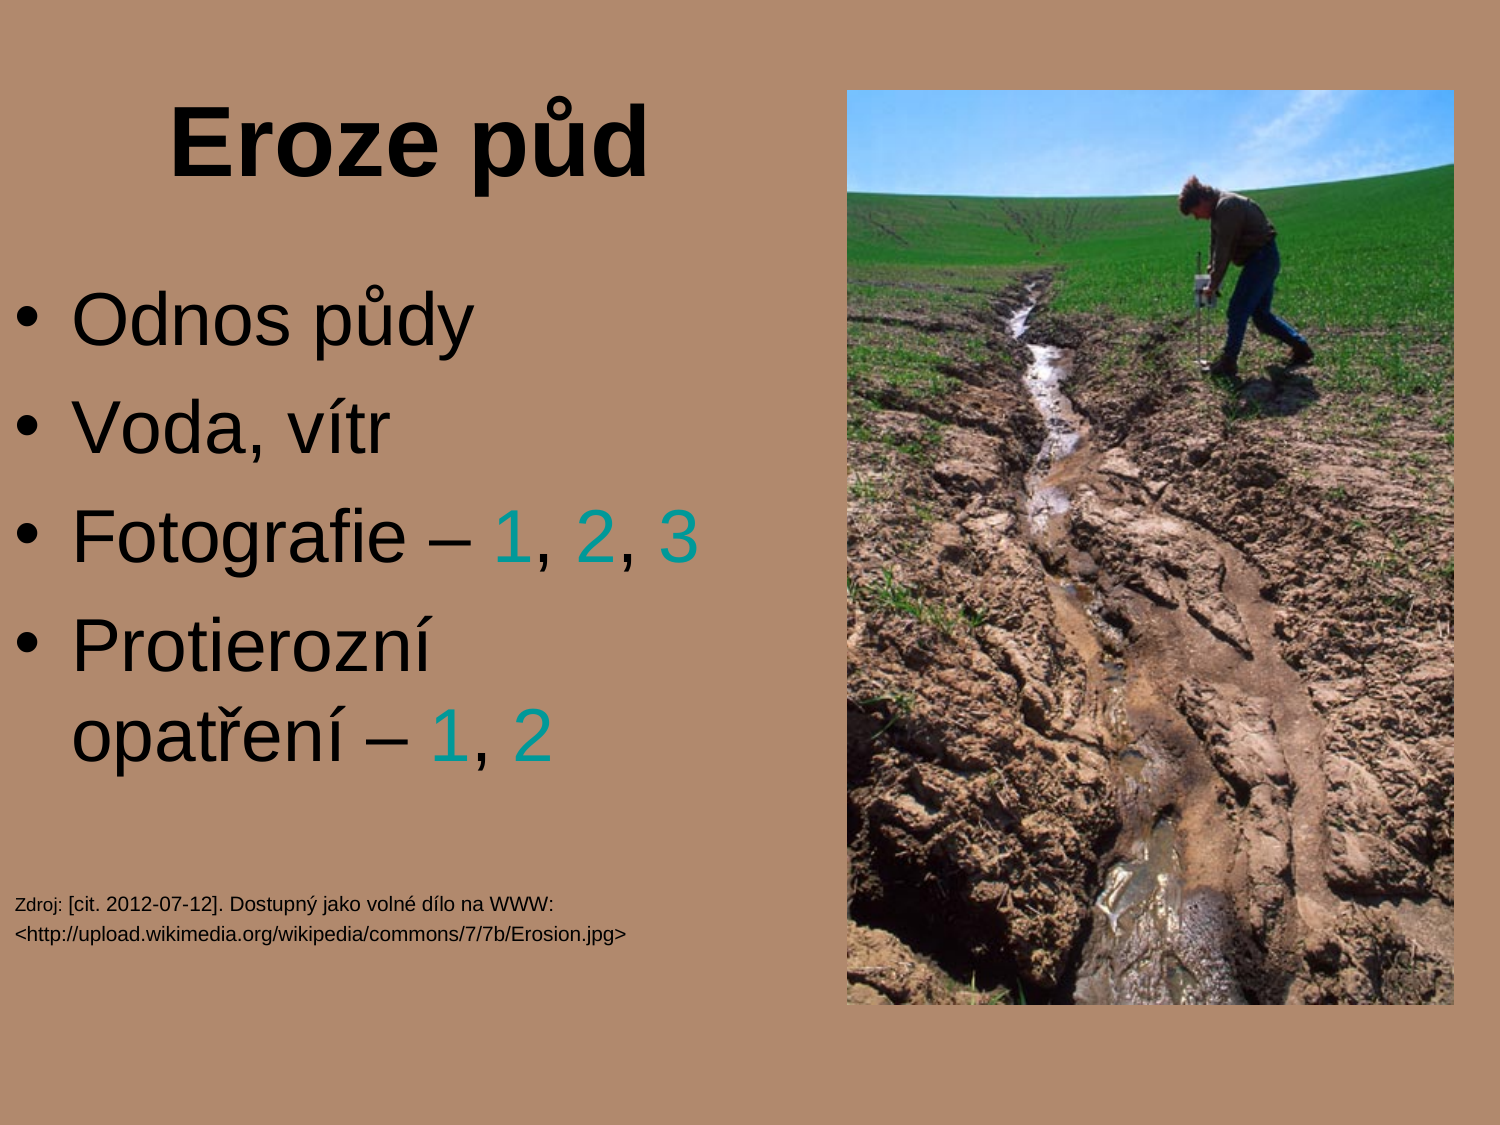

# Eroze půd
Odnos půdy
Voda, vítr
Fotografie – 1, 2, 3
Protierozní opatření – 1, 2
Zdroj: [cit. 2012-07-12]. Dostupný jako volné dílo na WWW:
<http://upload.wikimedia.org/wikipedia/commons/7/7b/Erosion.jpg>